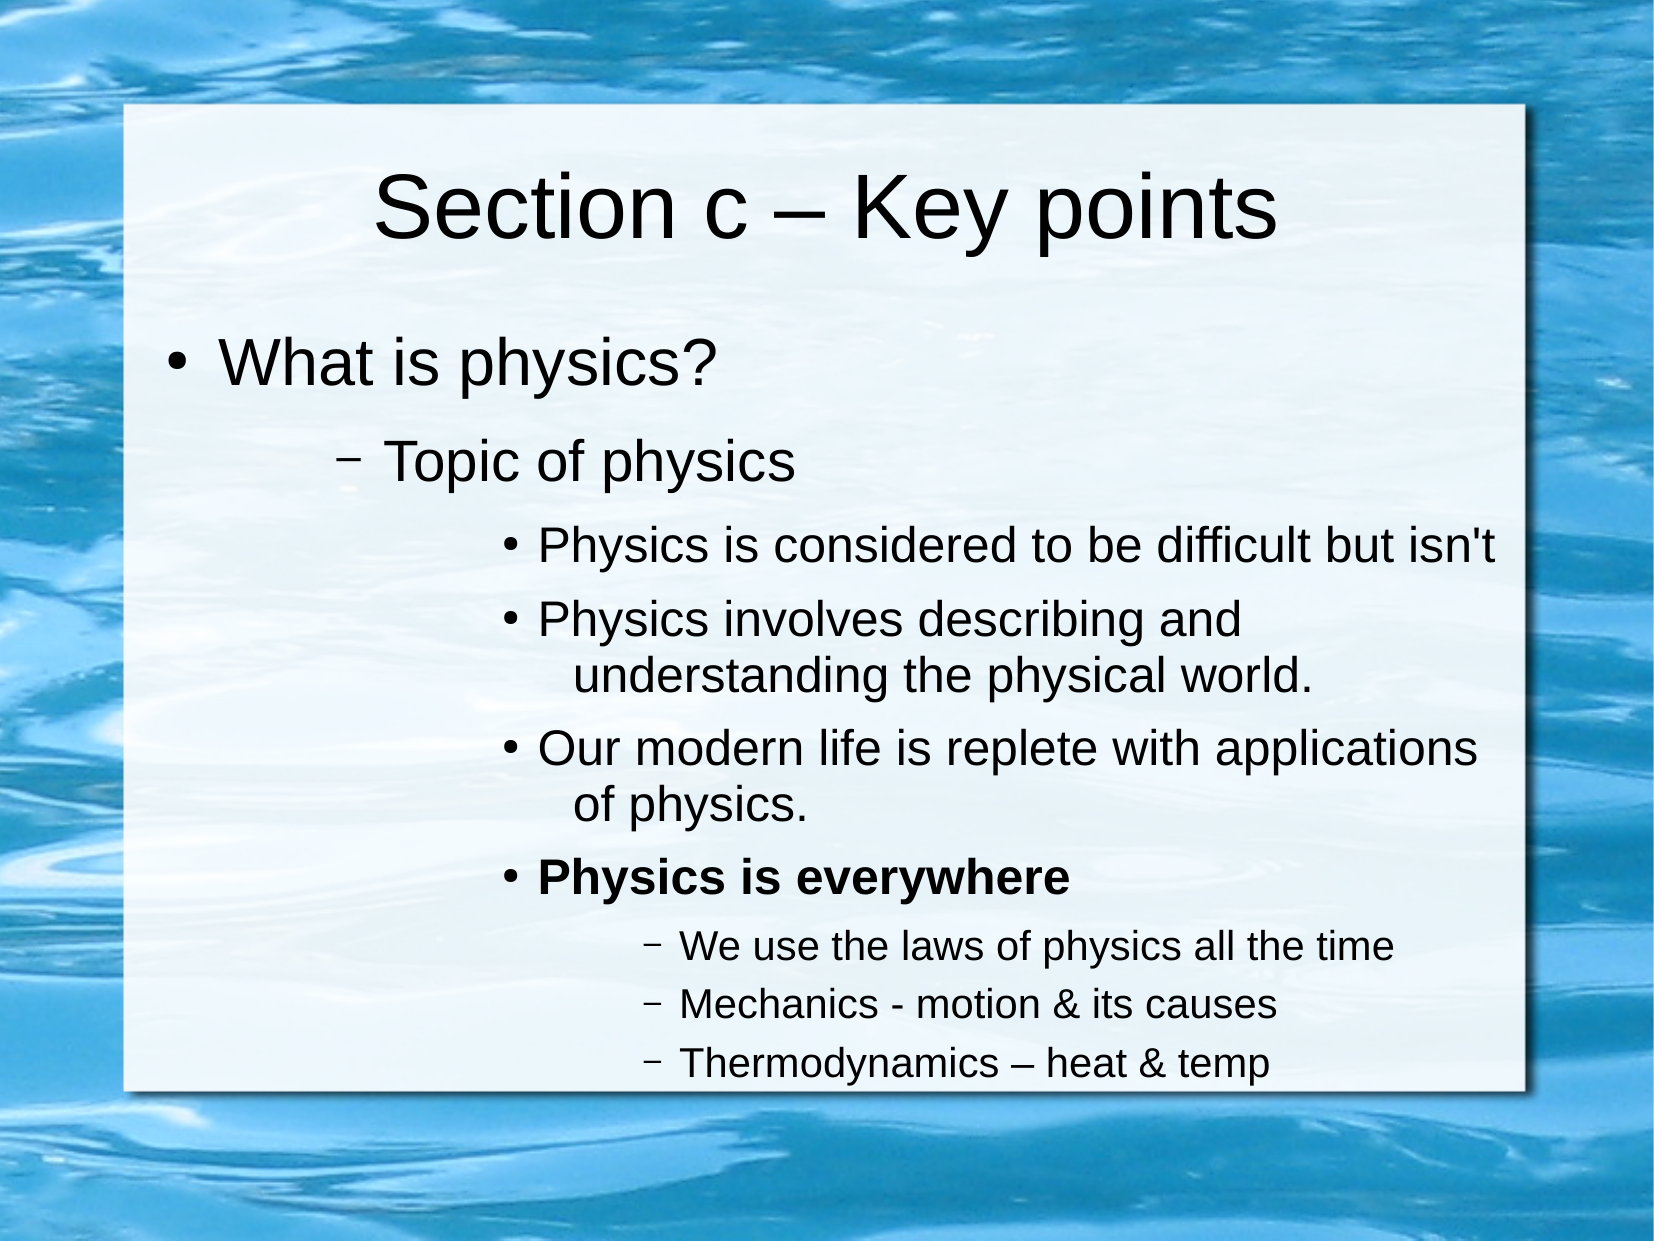

# Section c – Key points
What is physics?
Topic of physics
Physics is considered to be difficult but isn't
Physics involves describing and understanding the physical world.
Our modern life is replete with applications of physics.
Physics is everywhere
We use the laws of physics all the time
Mechanics - motion & its causes
Thermodynamics – heat & temp